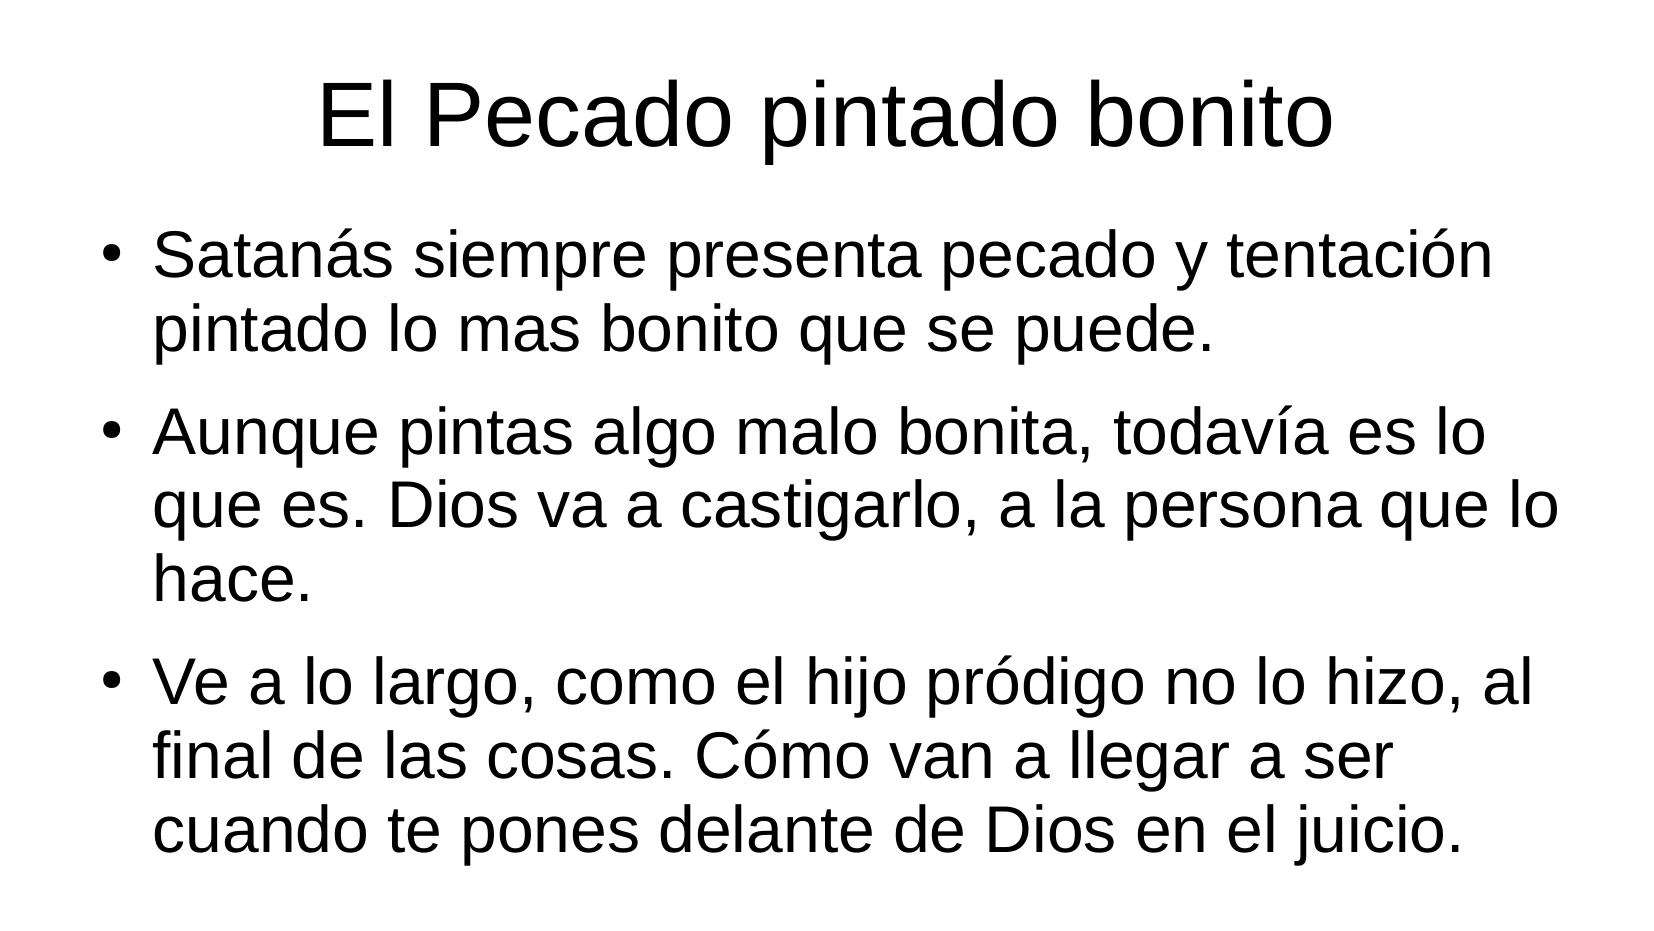

# El Pecado pintado bonito
Satanás siempre presenta pecado y tentación pintado lo mas bonito que se puede.
Aunque pintas algo malo bonita, todavía es lo que es. Dios va a castigarlo, a la persona que lo hace.
Ve a lo largo, como el hijo pródigo no lo hizo, al final de las cosas. Cómo van a llegar a ser cuando te pones delante de Dios en el juicio.